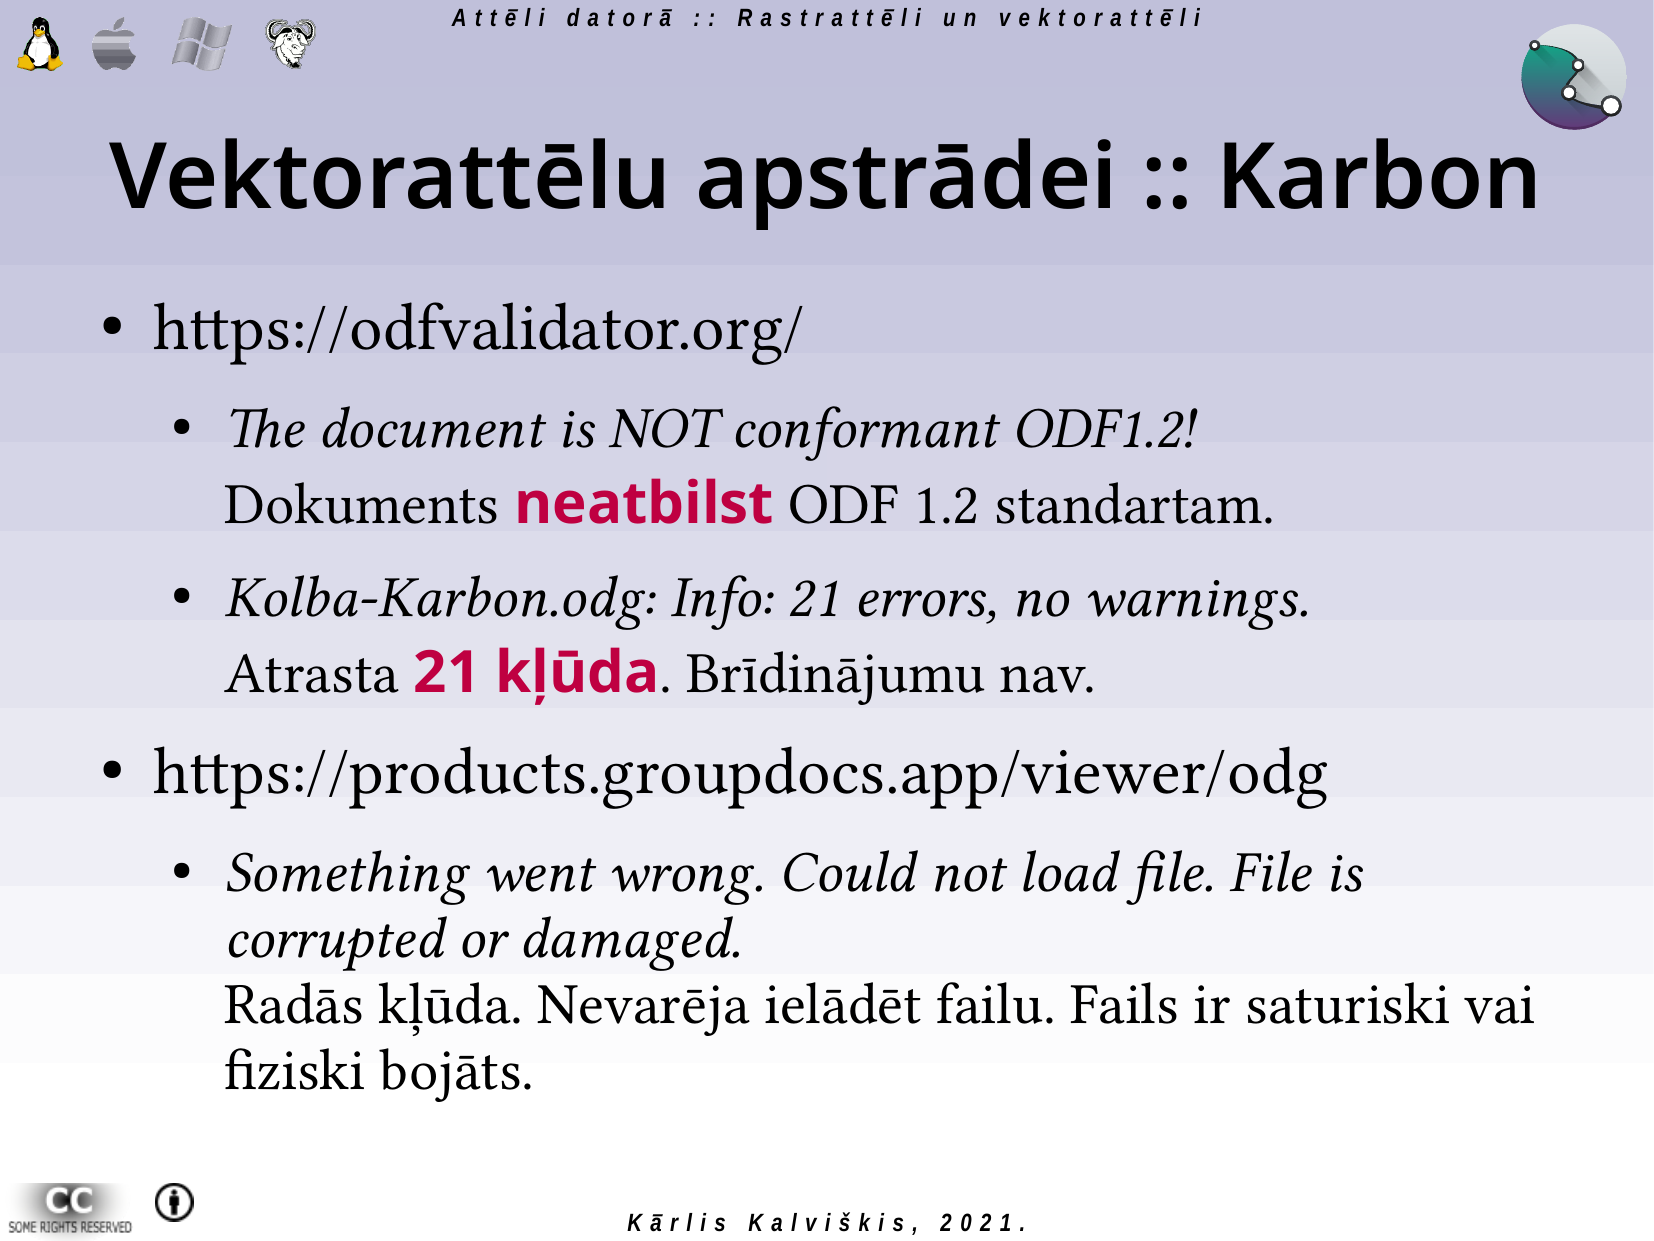

# Vektorattēlu apstrādei :: Karbon
https://odfvalidator.org/
The document is NOT conformant ODF1.2!
Dokuments neatbilst ODF 1.2 standartam.
Kolba-Karbon.odg: Info: 21 errors, no warnings.
Atrasta 21 kļūda. Brīdinājumu nav.
https://products.groupdocs.app/viewer/odg
Something went wrong. Could not load file. File is corrupted or damaged.
Radās kļūda. Nevarēja ielādēt failu. Fails ir saturiski vai fiziski bojāts.